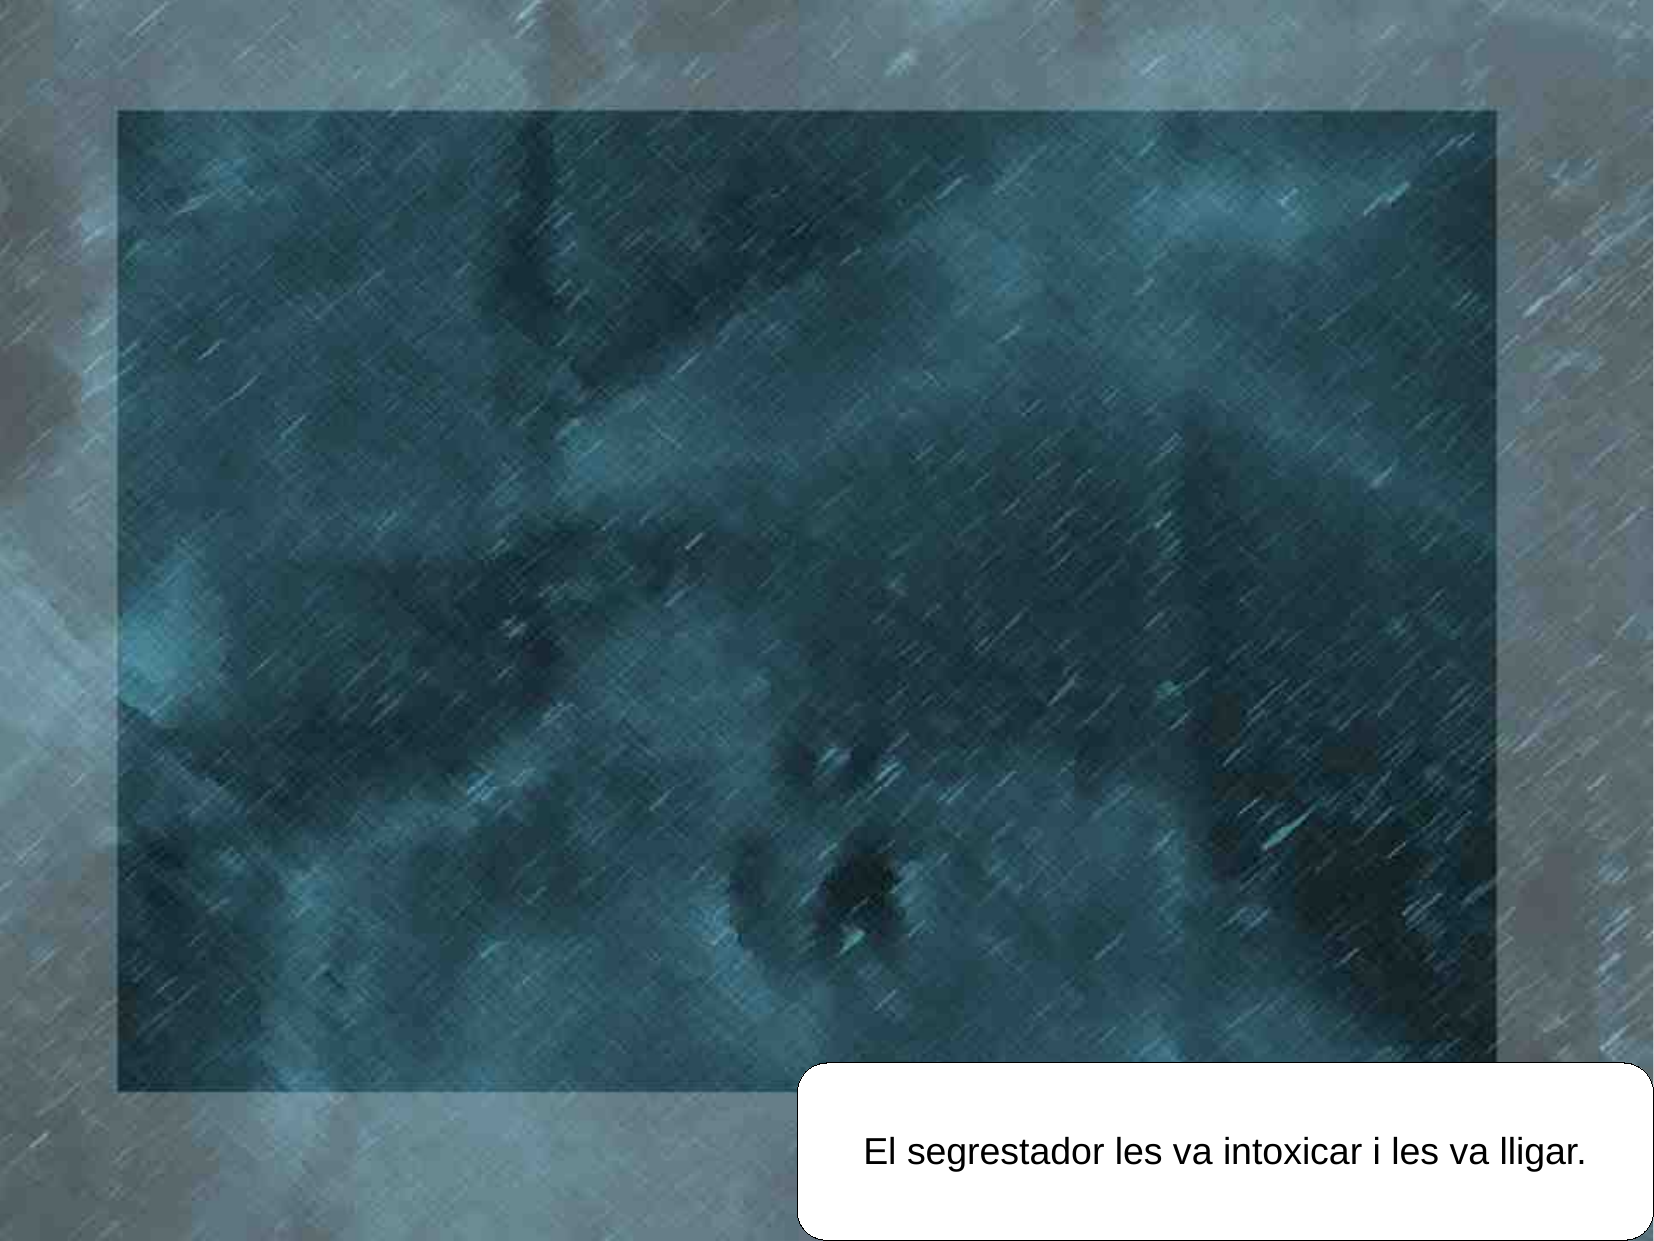

El segrestador les va intoxicar i les va lligar.